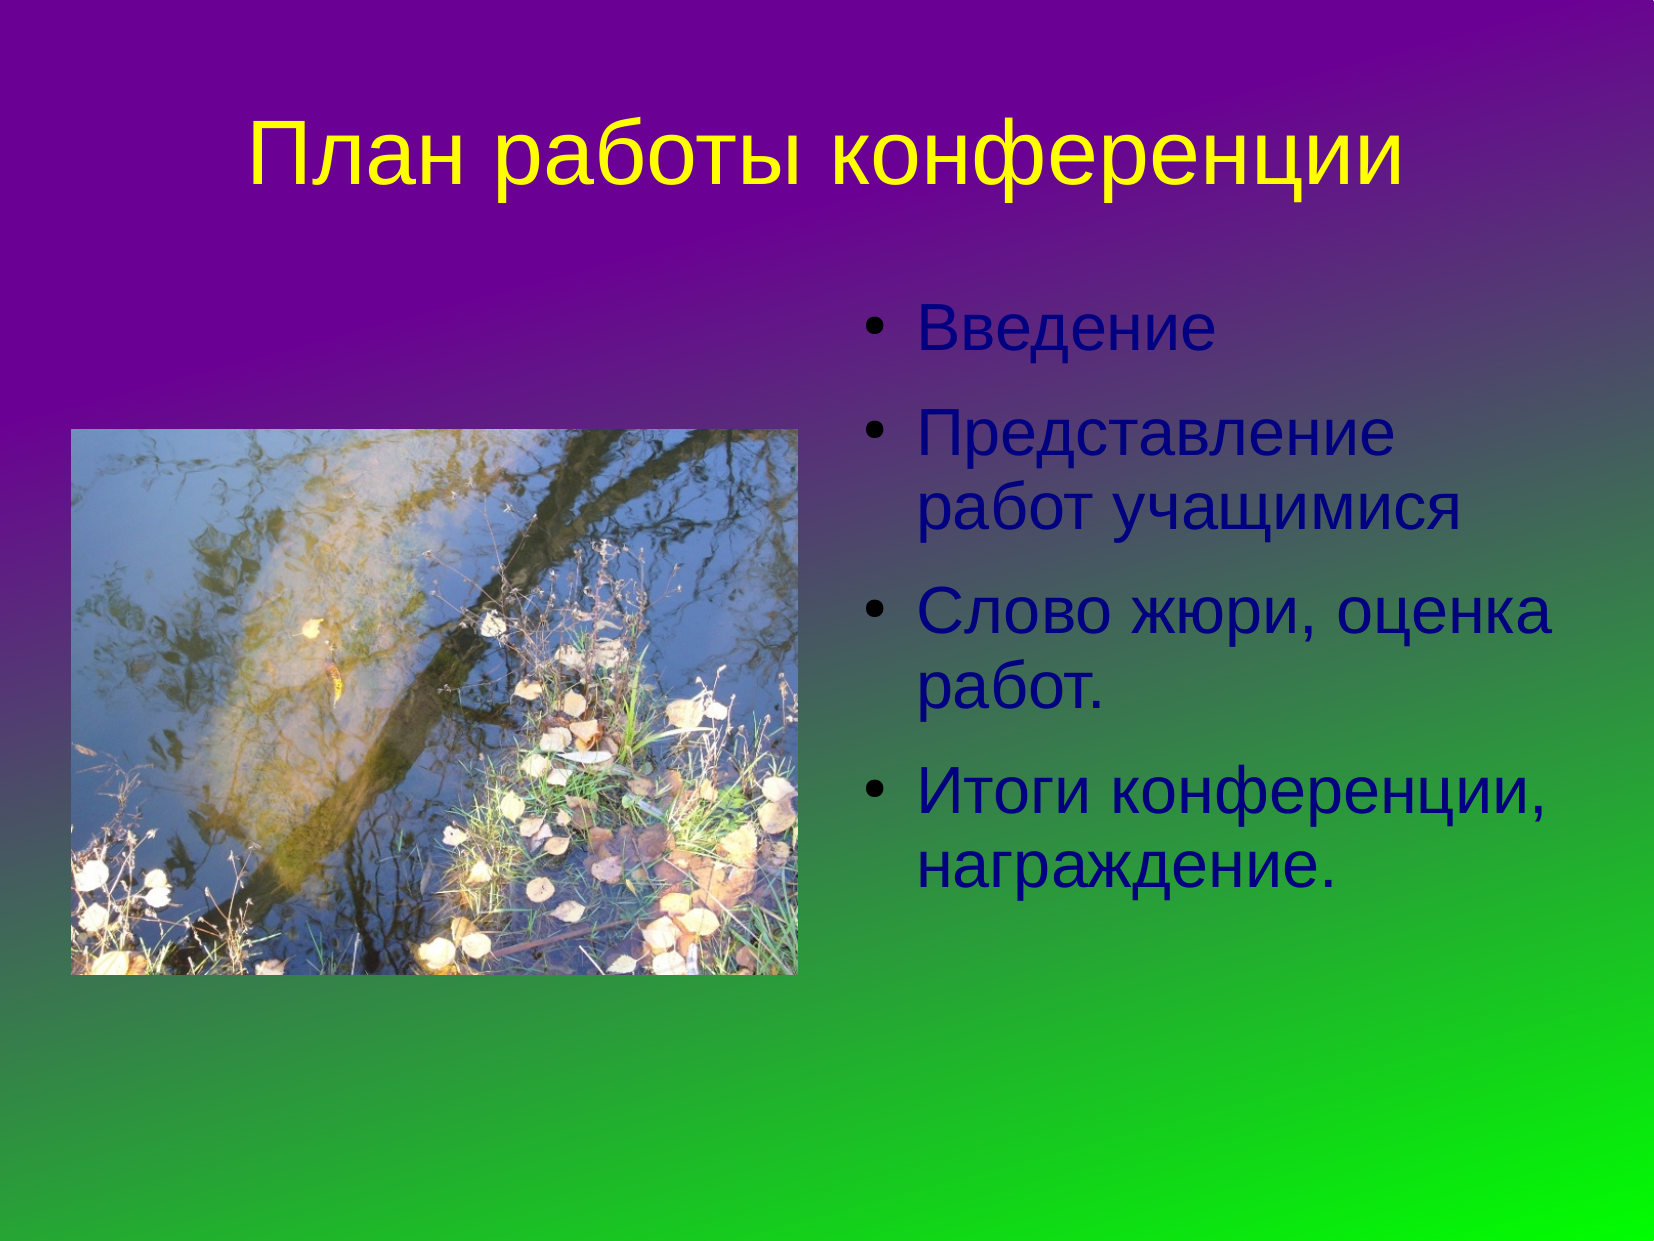

# План работы конференции
Введение
Представление работ учащимися
Слово жюри, оценка работ.
Итоги конференции, награждение.